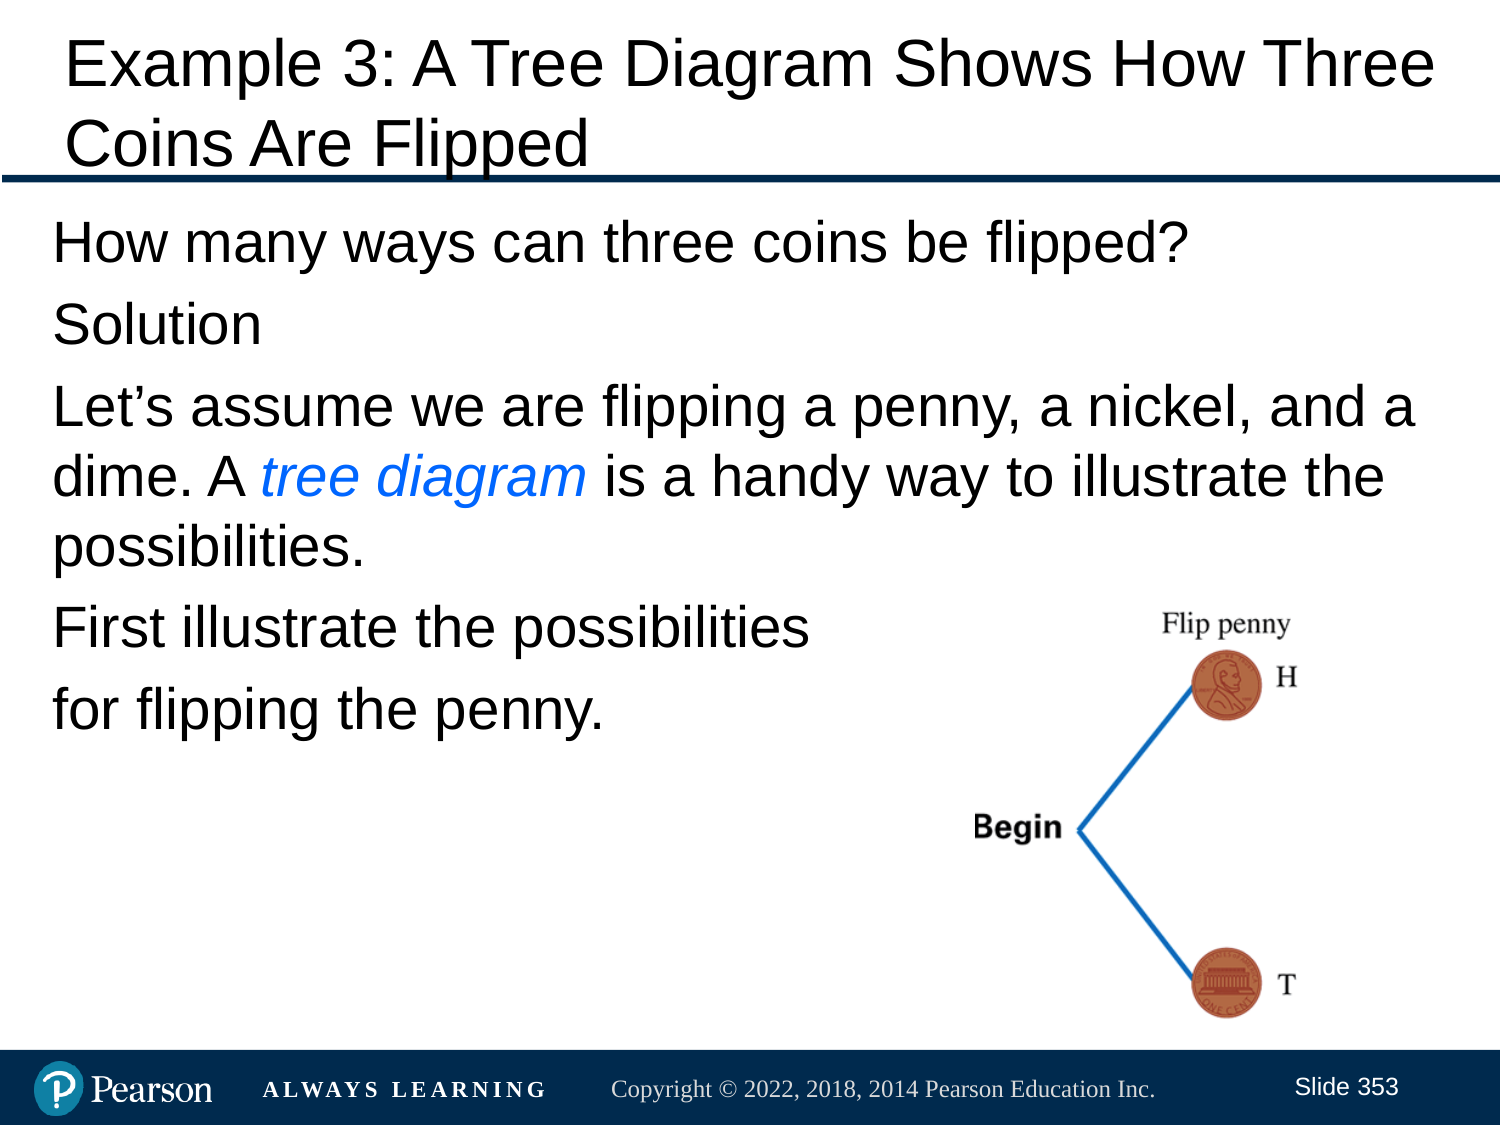

# Example 3: A Tree Diagram Shows How Three Coins Are Flipped
How many ways can three coins be flipped?
Solution
Let’s assume we are flipping a penny, a nickel, and a dime. A tree diagram is a handy way to illustrate the possibilities.
First illustrate the possibilities
for flipping the penny.